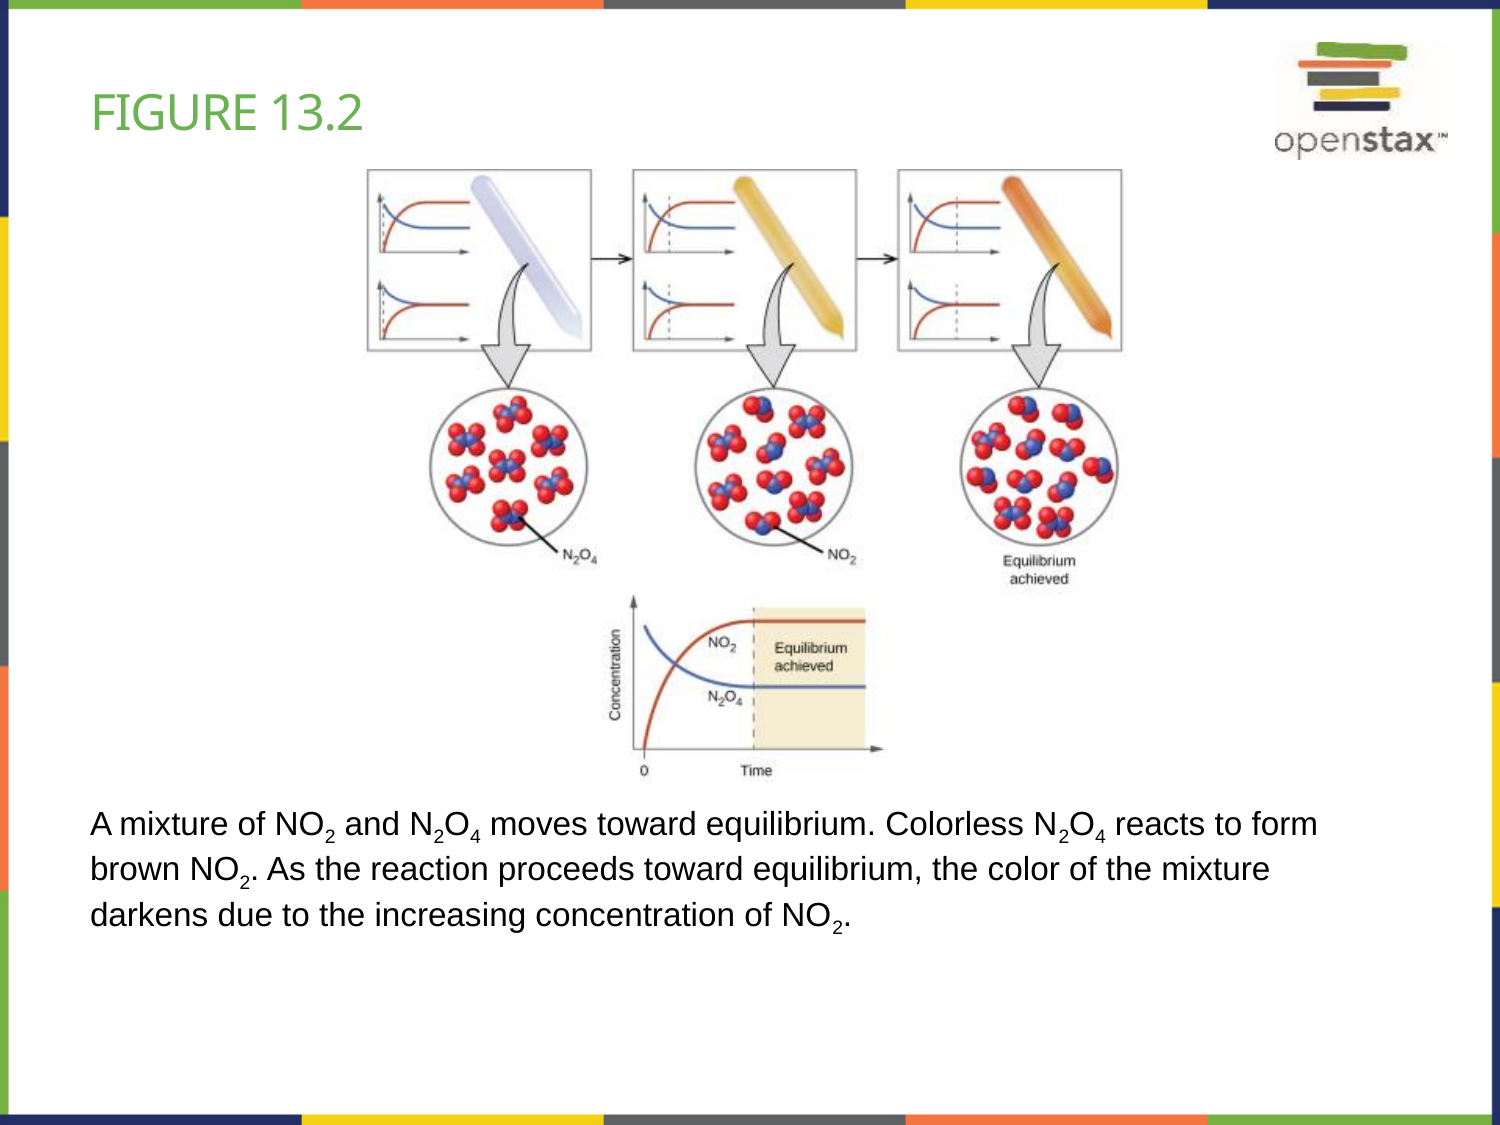

# Figure 13.2
A mixture of NO2 and N2O4 moves toward equilibrium. Colorless N2O4 reacts to form brown NO2. As the reaction proceeds toward equilibrium, the color of the mixture darkens due to the increasing concentration of NO2.